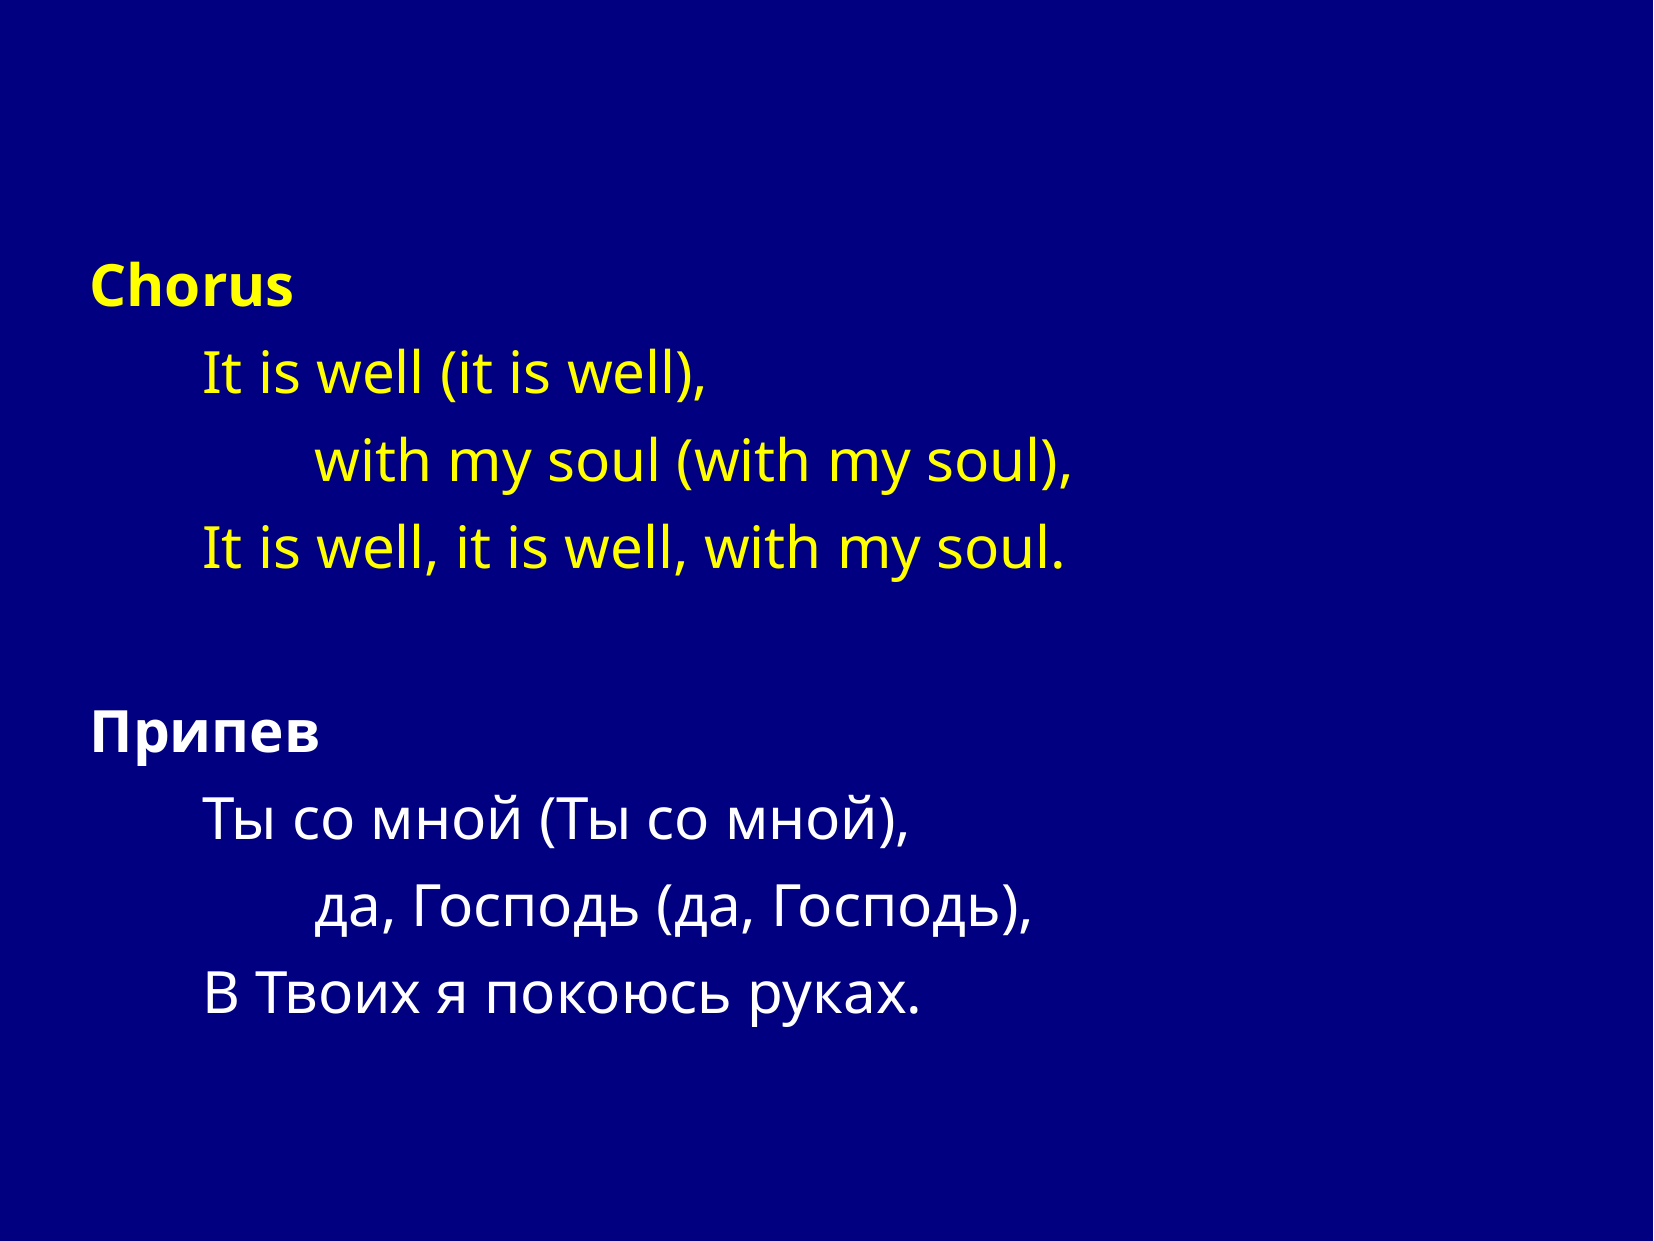

Chorus
	It is well (it is well),
		with my soul (with my soul),
	It is well, it is well, with my soul.
Припев
	Ты со мной (Ты со мной),
		да, Господь (да, Господь),
	В Твоих я покоюсь руках.